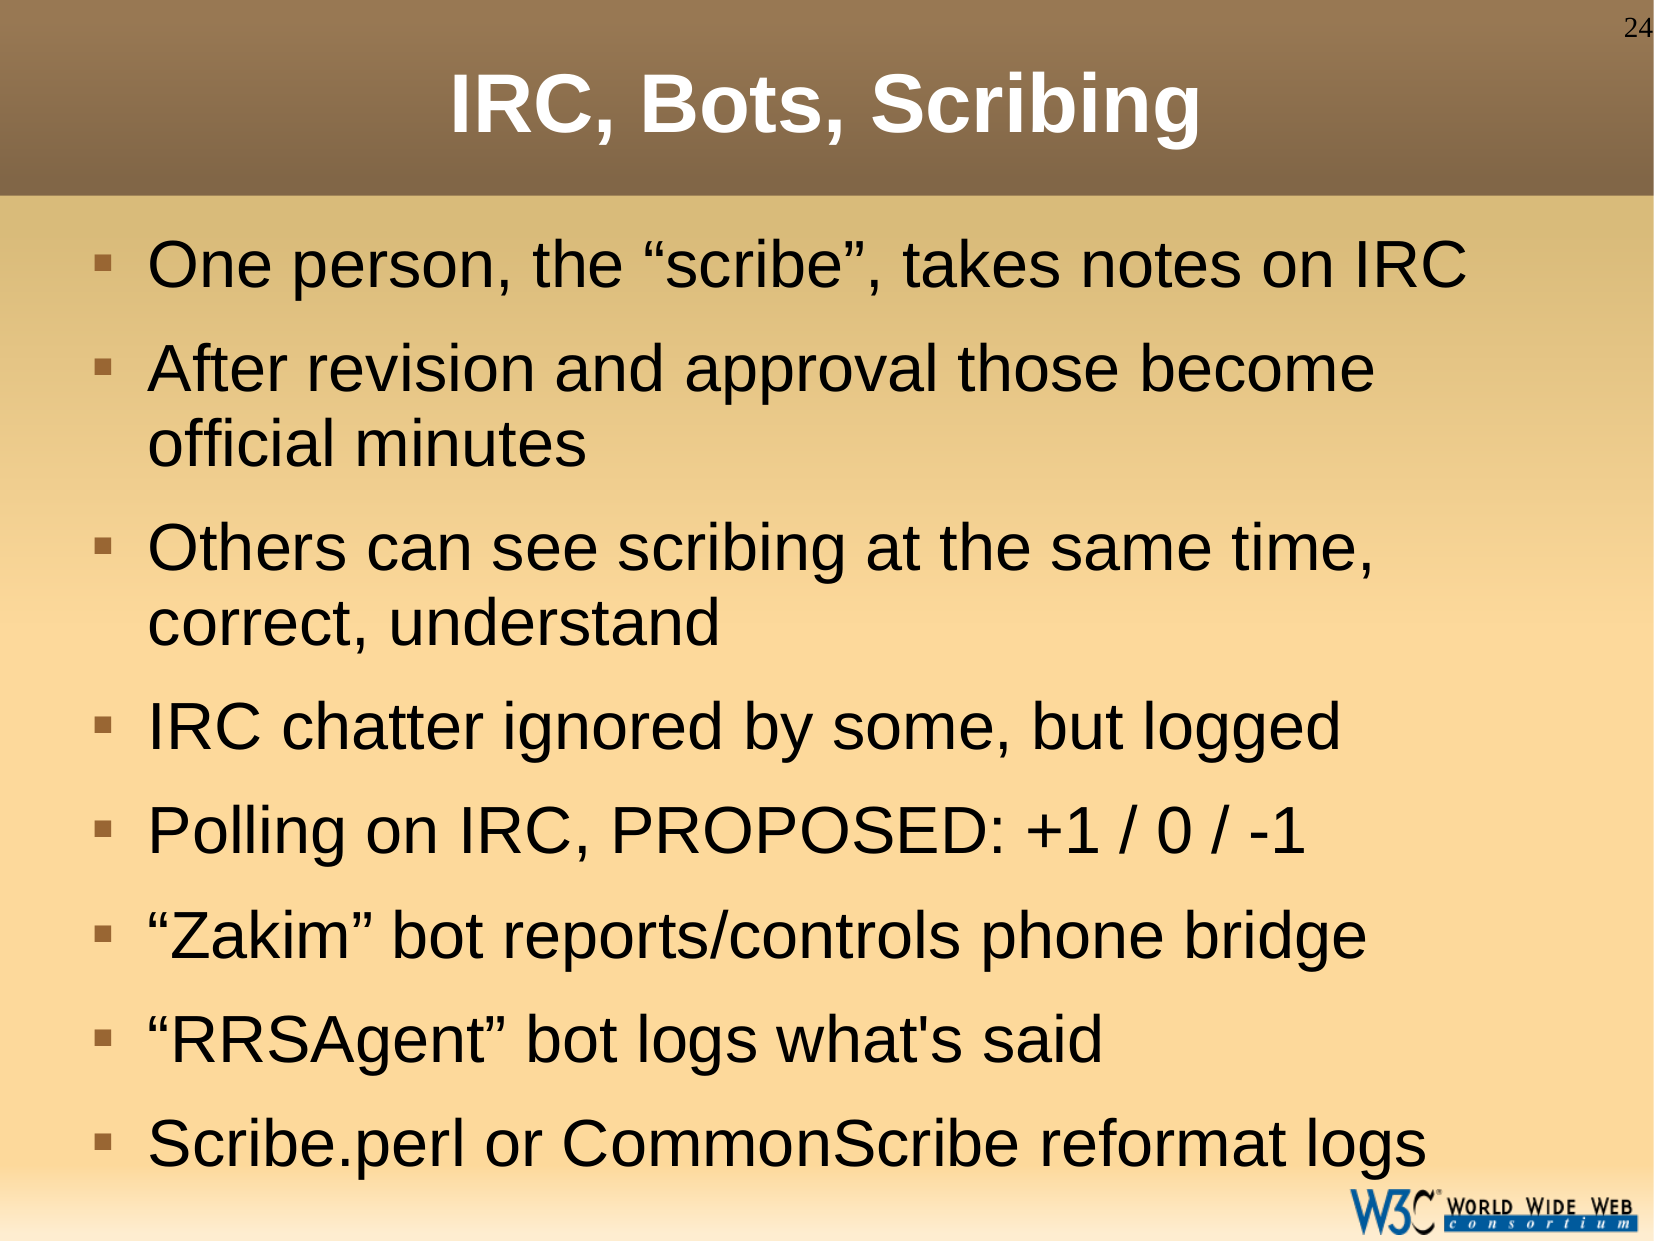

# IRC, Bots, Scribing
24
One person, the “scribe”, takes notes on IRC
After revision and approval those become official minutes
Others can see scribing at the same time, correct, understand
IRC chatter ignored by some, but logged
Polling on IRC, PROPOSED: +1 / 0 / -1
“Zakim” bot reports/controls phone bridge
“RRSAgent” bot logs what's said
Scribe.perl or CommonScribe reformat logs